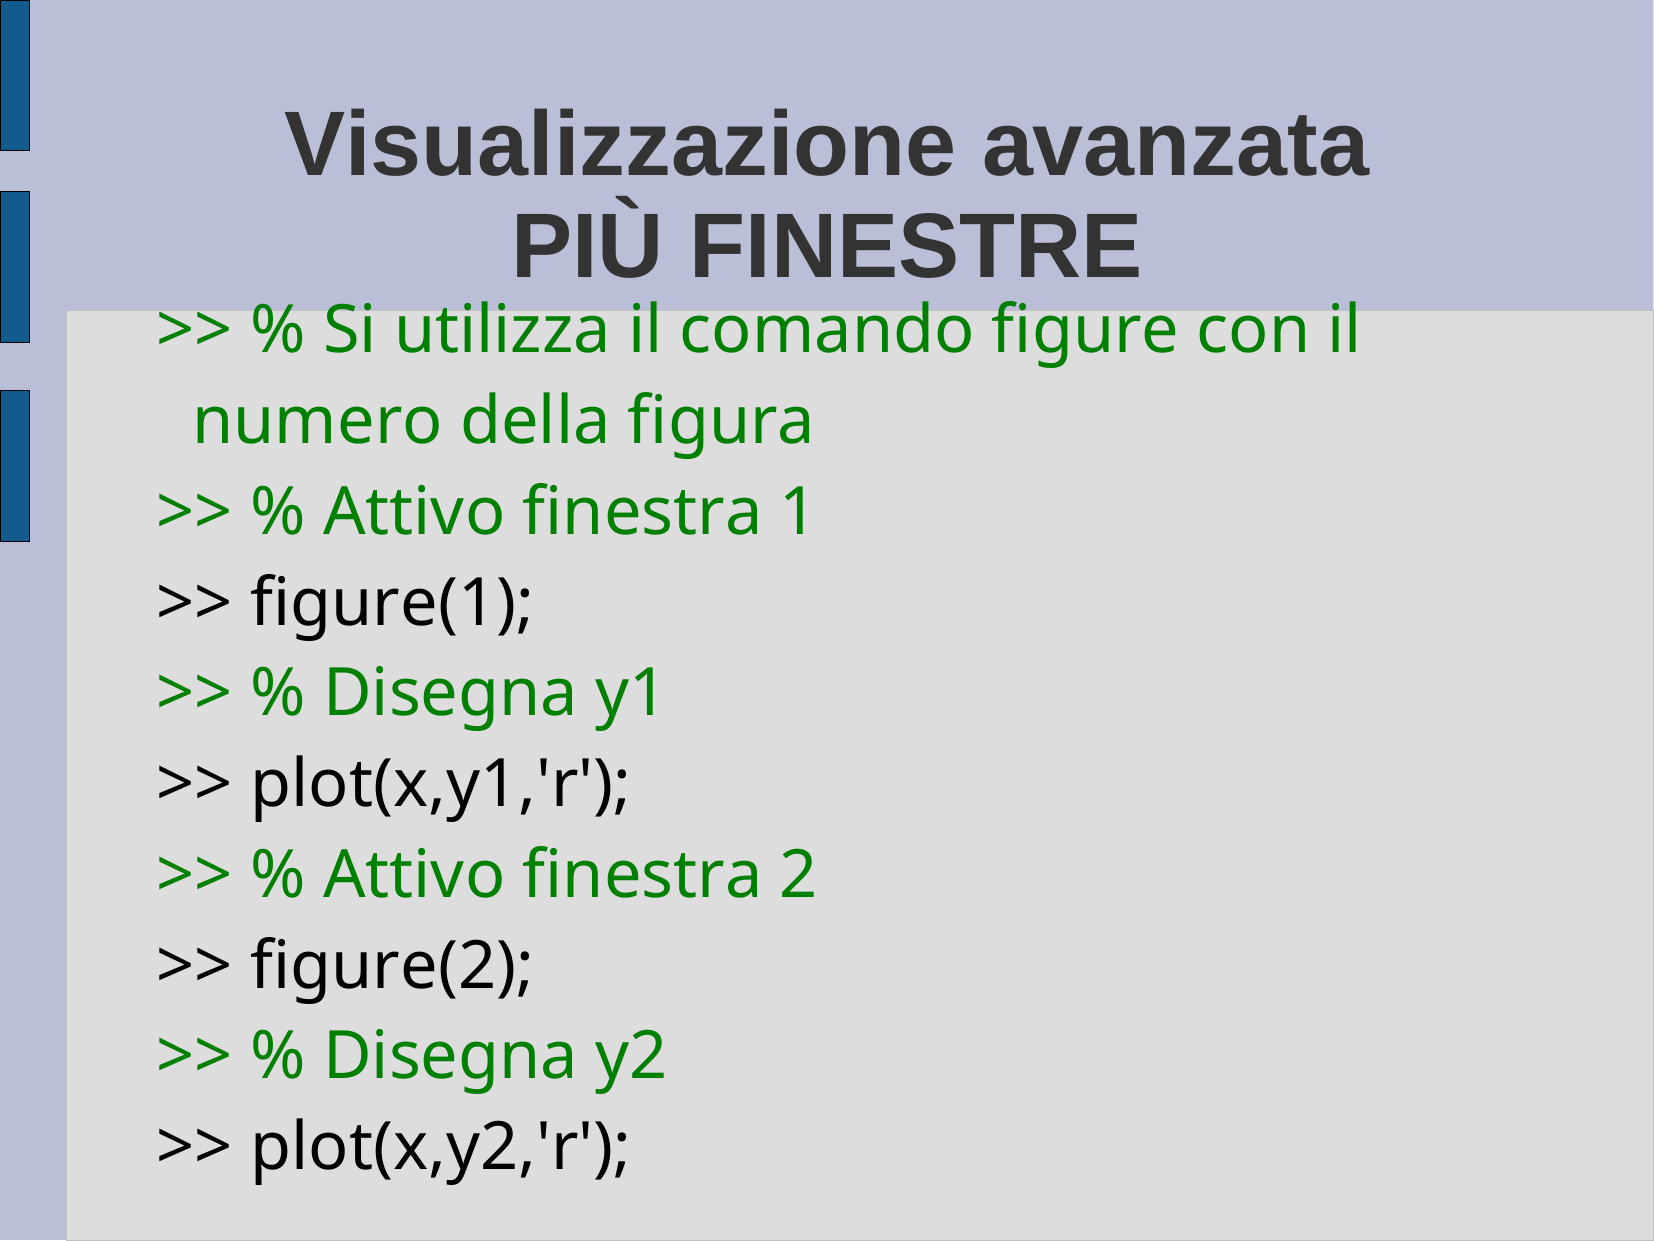

# Visualizzazione avanzata PIÙ FINESTRE
>> % Si utilizza il comando figure con il numero della figura
>> % Attivo finestra 1
>> figure(1);
>> % Disegna y1
>> plot(x,y1,'r');
>> % Attivo finestra 2
>> figure(2);
>> % Disegna y2
>> plot(x,y2,'r');